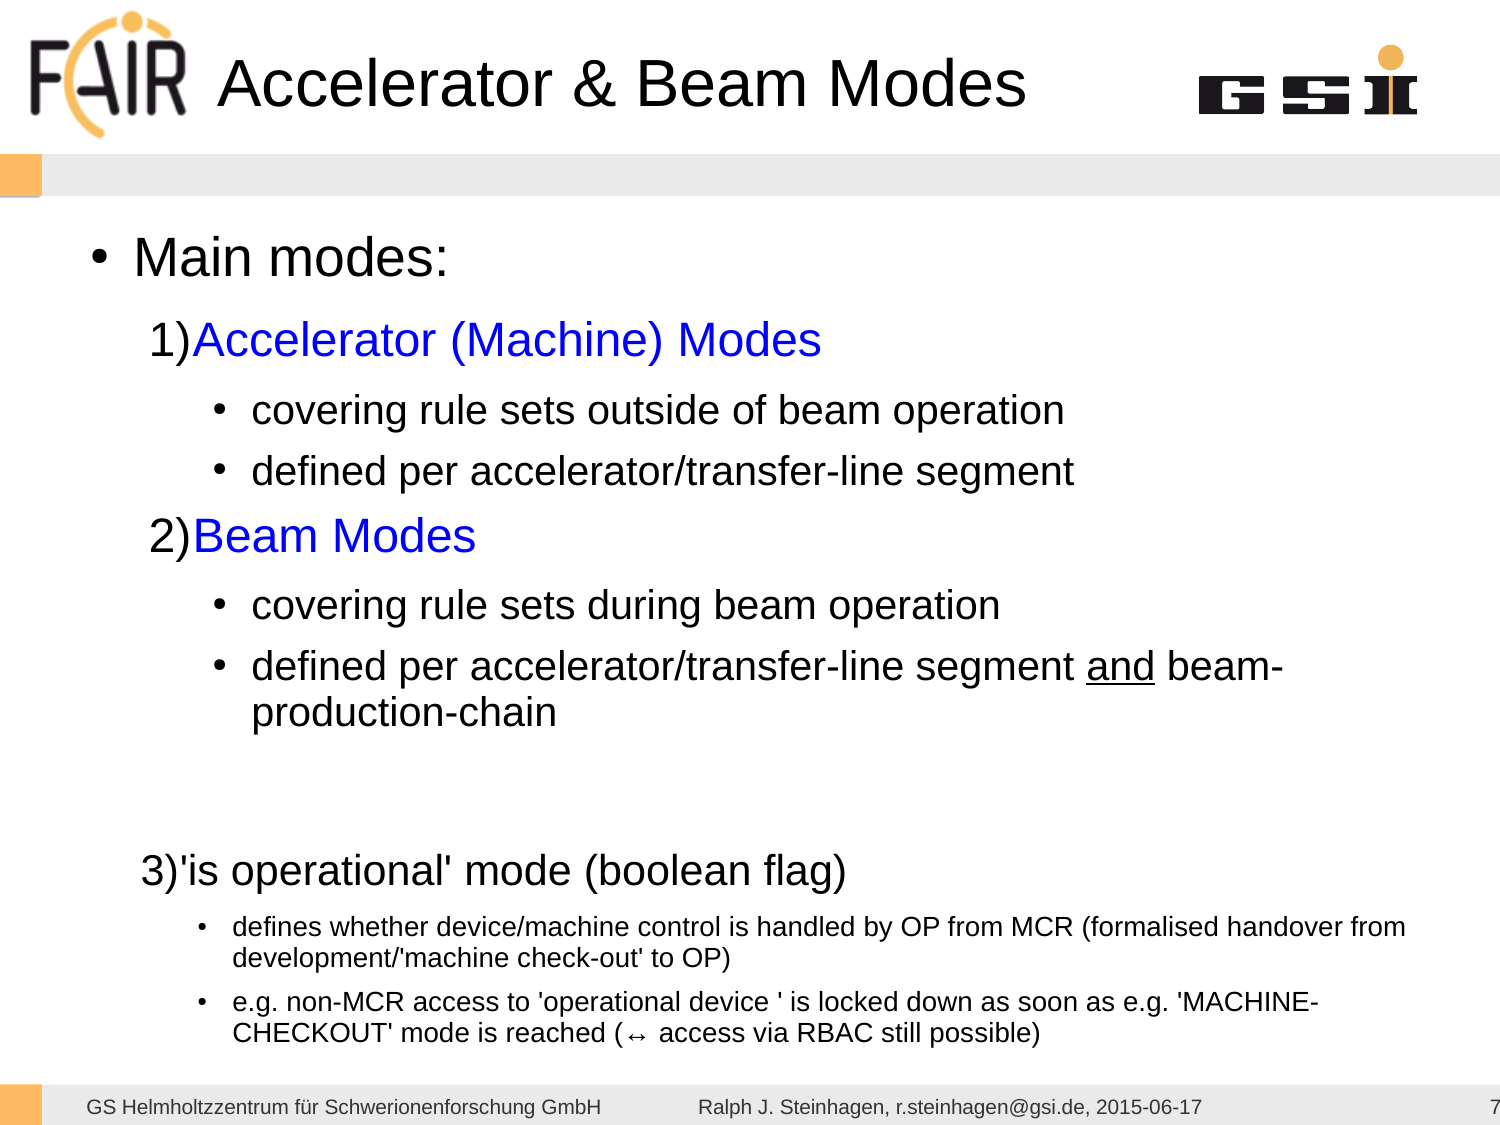

# Accelerator & Beam Modes
Main modes:
Accelerator (Machine) Modes
covering rule sets outside of beam operation
defined per accelerator/transfer-line segment
Beam Modes
covering rule sets during beam operation
defined per accelerator/transfer-line segment and beam-production-chain
'is operational' mode (boolean flag)
defines whether device/machine control is handled by OP from MCR (formalised handover from development/'machine check-out' to OP)
e.g. non-MCR access to 'operational device ' is locked down as soon as e.g. 'MACHINE-CHECKOUT' mode is reached (↔ access via RBAC still possible)